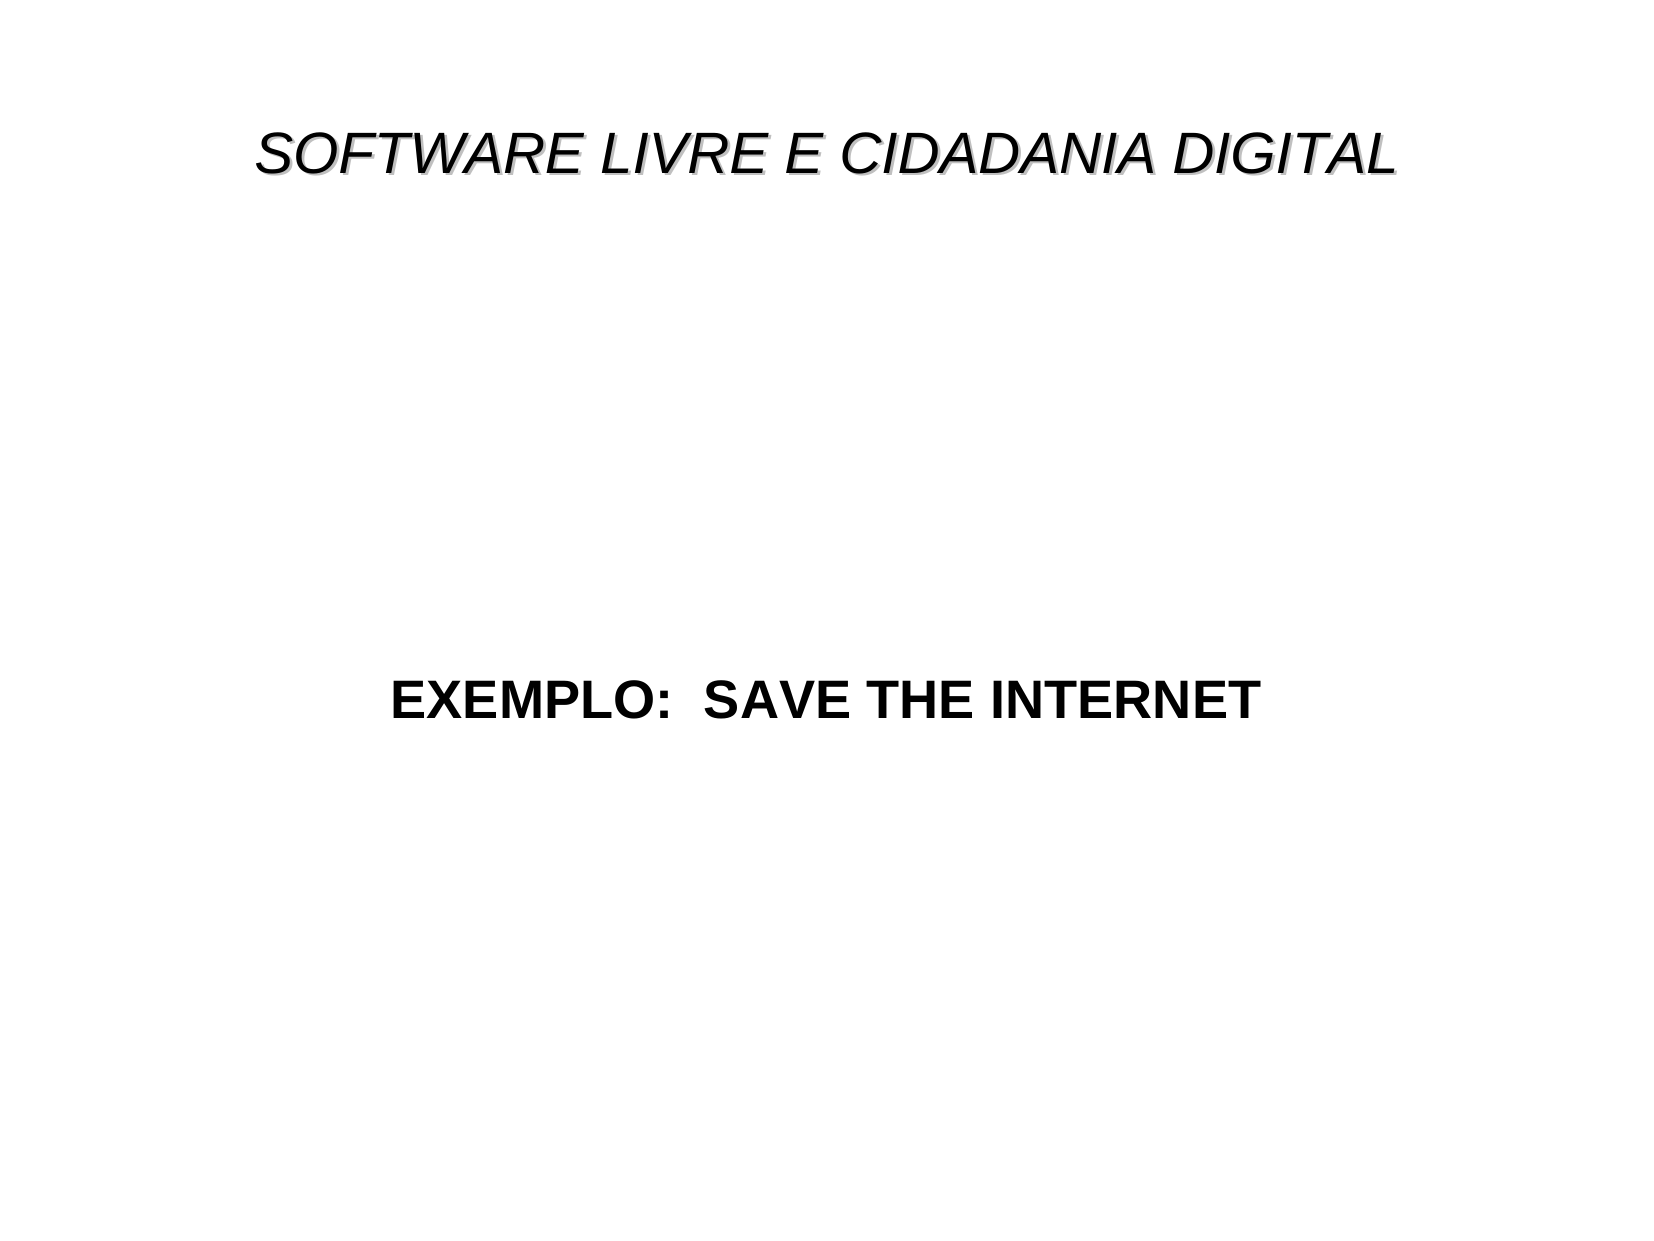

# SOFTWARE LIVRE E CIDADANIA DIGITAL
EXEMPLO: SAVE THE INTERNET